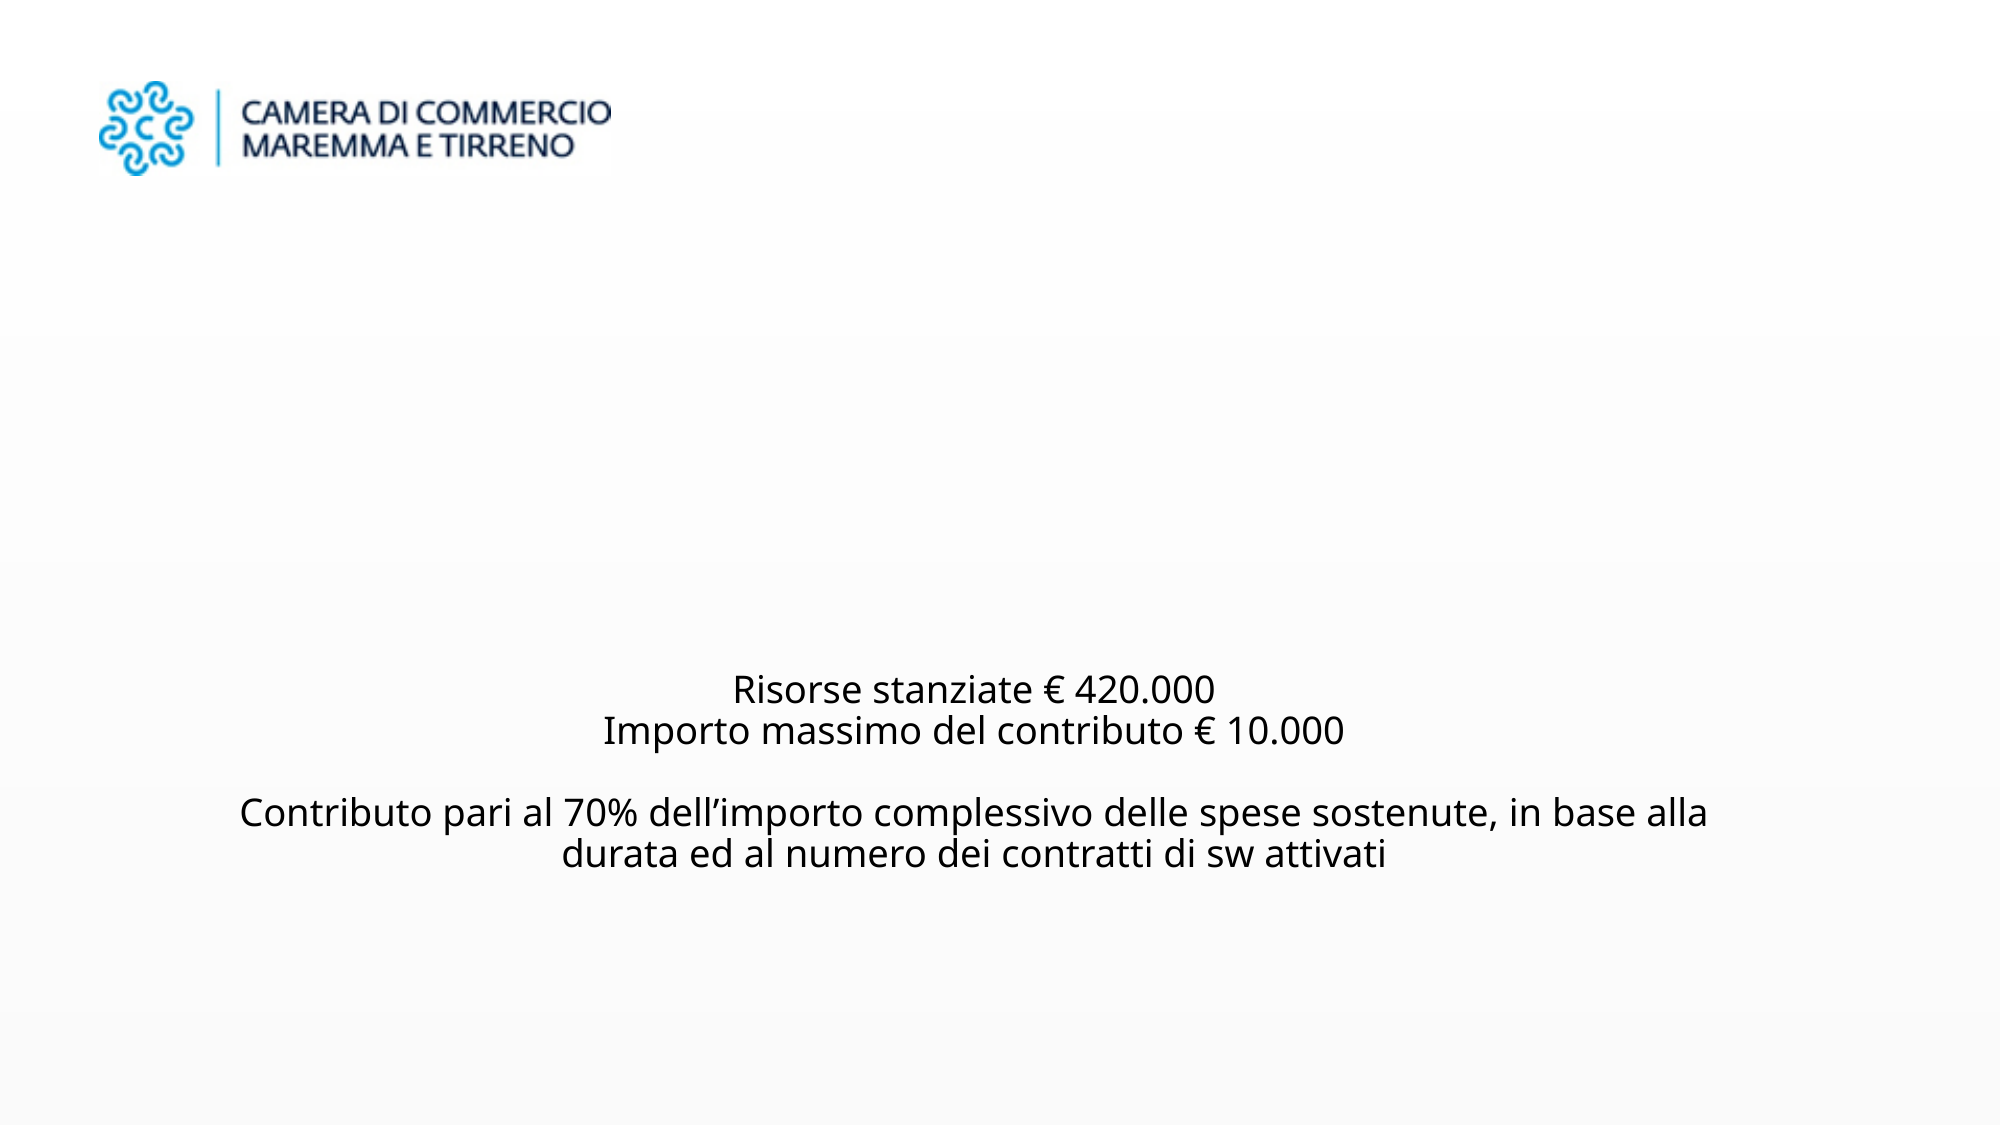

# Risorse stanziate € 420.000 Importo massimo del contributo € 10.000 Contributo pari al 70% dell’importo complessivo delle spese sostenute, in base alla durata ed al numero dei contratti di sw attivati